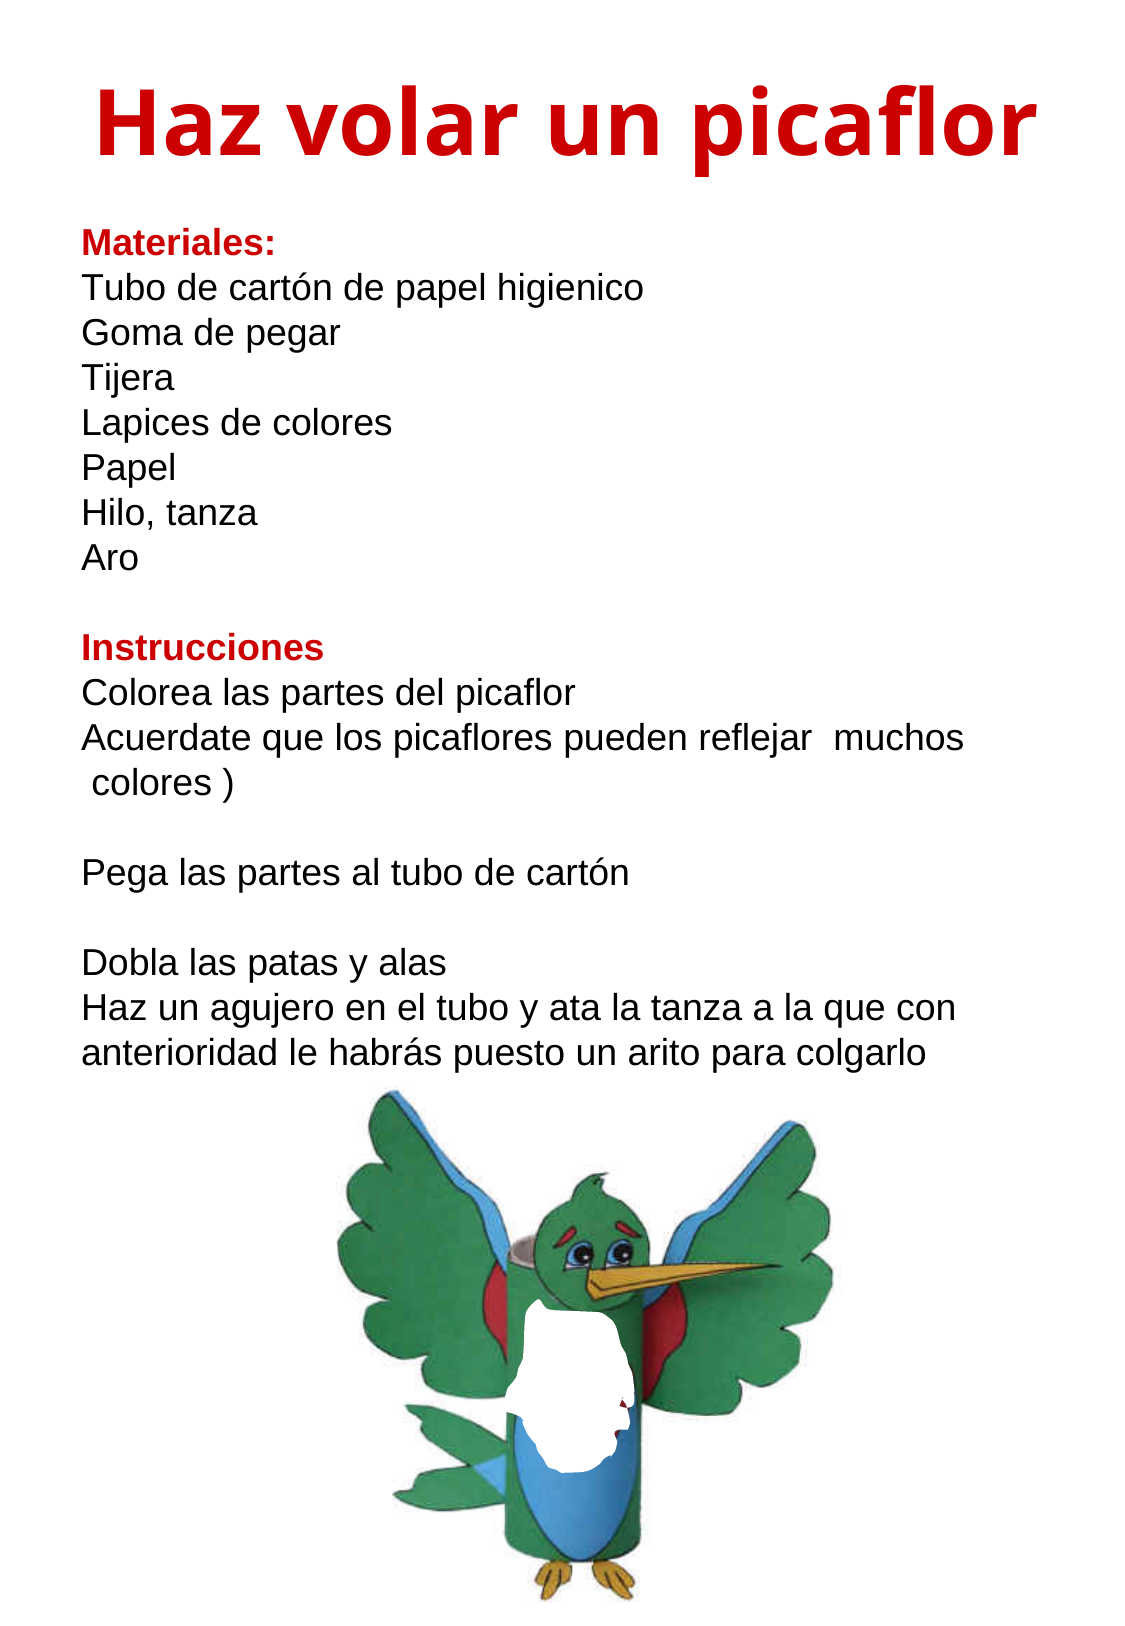

Haz volar un picaflor
Materiales:
Tubo de cartón de papel higienico
Goma de pegar
Tijera
Lapices de colores
Papel
Hilo, tanza
Aro
Instrucciones
Colorea las partes del picaflor
Acuerdate que los picaflores pueden reflejar muchos  colores )
Pega las partes al tubo de cartón
Dobla las patas y alas
Haz un agujero en el tubo y ata la tanza a la que con anterioridad le habrás puesto un arito para colgarlo